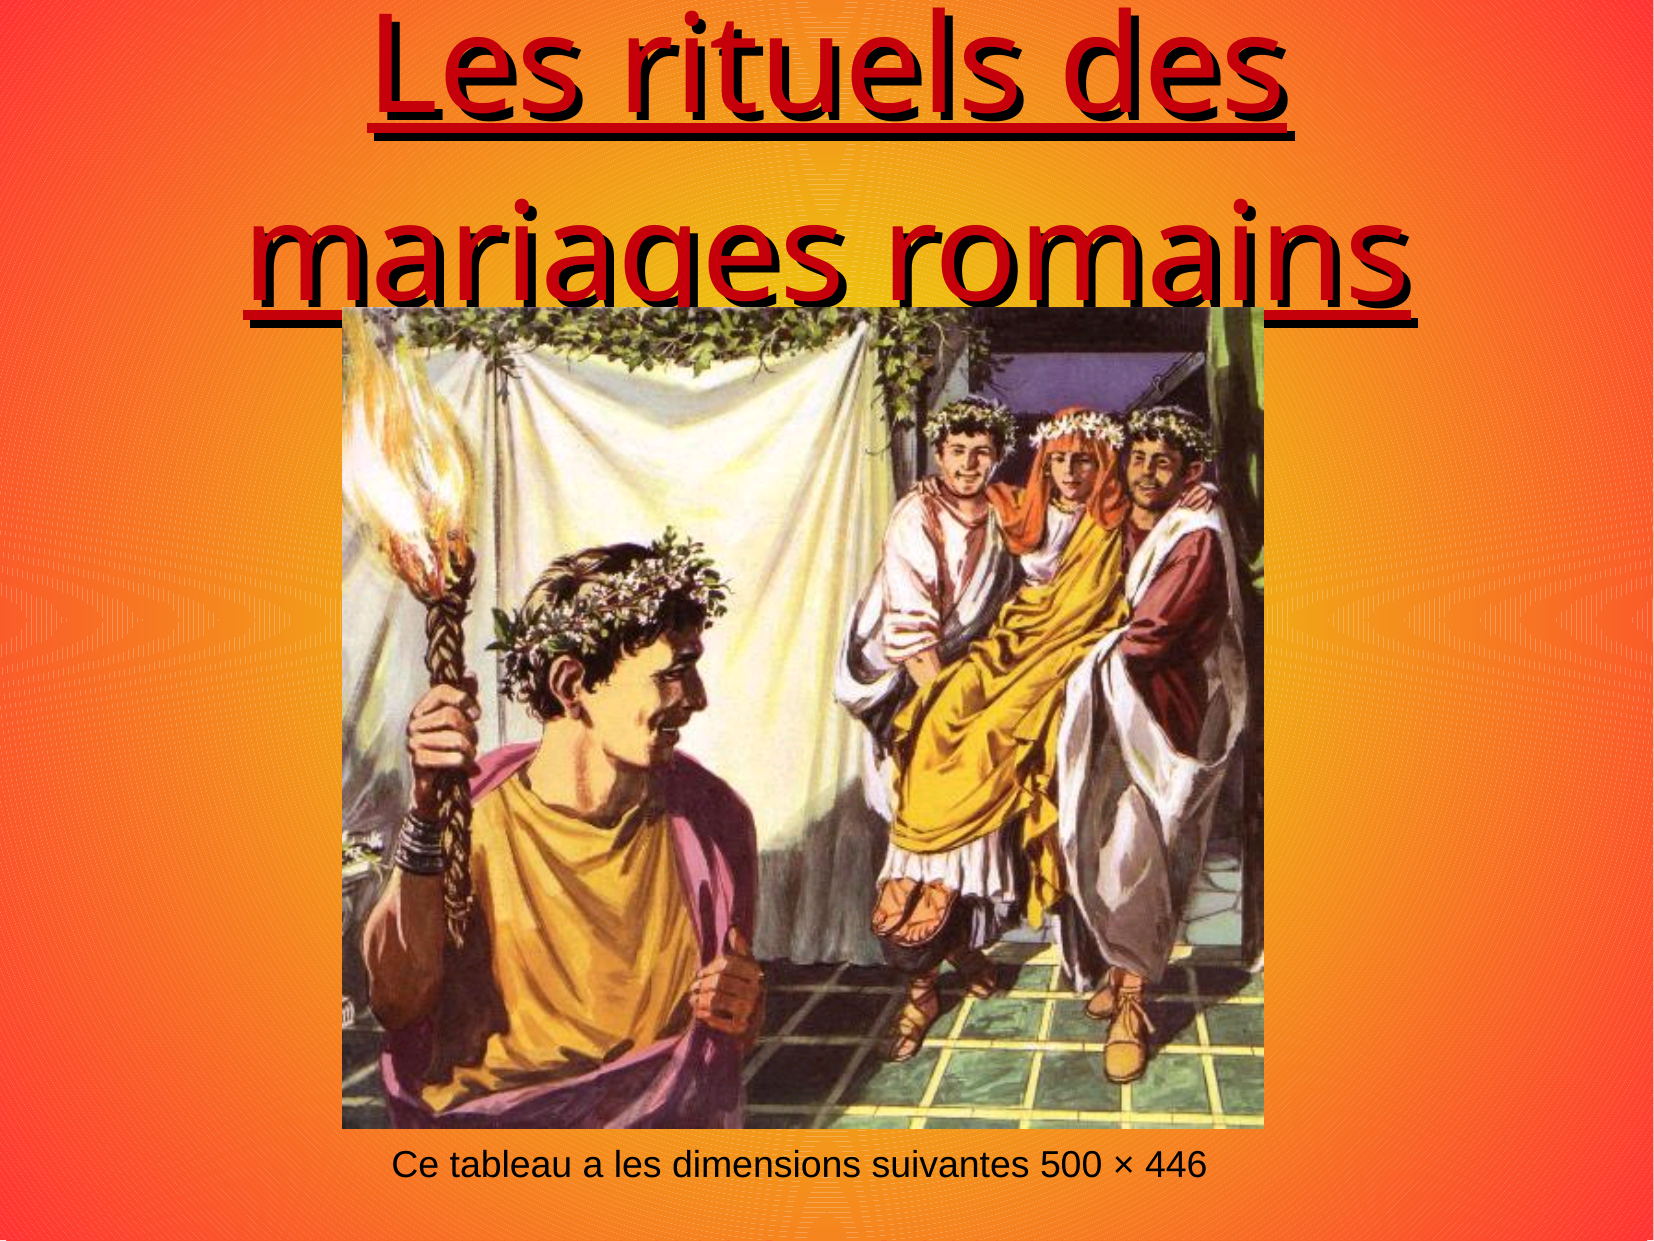

# Les rituels des mariages romains
 Ce tableau a les dimensions suivantes 500 × 446